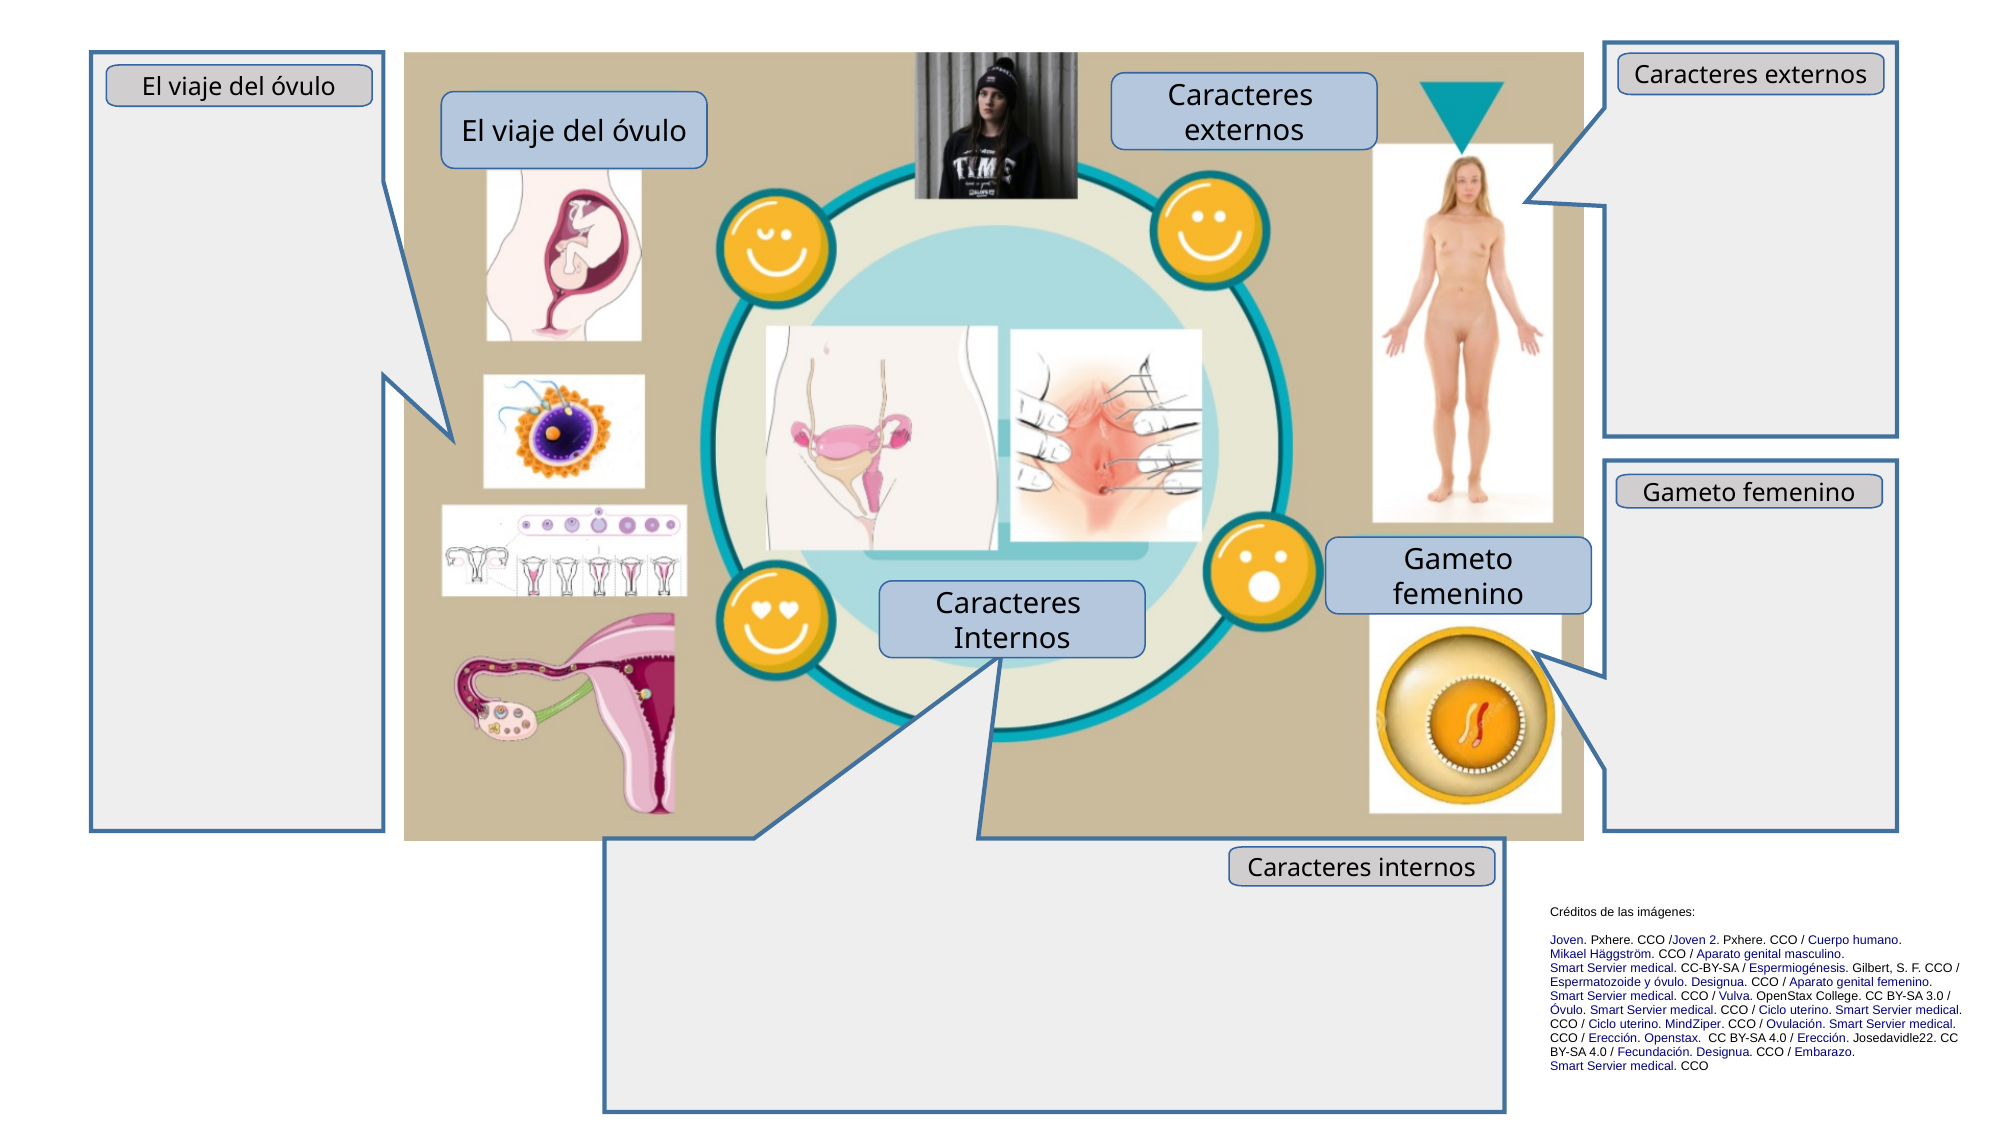

Caracteres externos
El viaje del óvulo
Caracteres
externos
El viaje del óvulo
Gameto femenino
Gameto
femenino
Caracteres
Internos
Caracteres internos
Créditos de las imágenes:
Joven. Pxhere. CCO /Joven 2. Pxhere. CCO / Cuerpo humano. Mikael Häggström. CCO / Aparato genital masculino. Smart Servier medical. CC-BY-SA / Espermiogénesis. Gilbert, S. F. CCO / Espermatozoide y óvulo. Designua. CCO / Aparato genital femenino. Smart Servier medical. CCO / Vulva. OpenStax College. CC BY-SA 3.0 / Óvulo. Smart Servier medical. CCO / Ciclo uterino. Smart Servier medical. CCO / Ciclo uterino. MindZiper. CCO / Ovulación. Smart Servier medical. CCO / Erección. Openstax. CC BY-SA 4.0 / Erección. Josedavidle22. CC BY-SA 4.0 / Fecundación. Designua. CCO / Embarazo. Smart Servier medical. CCO